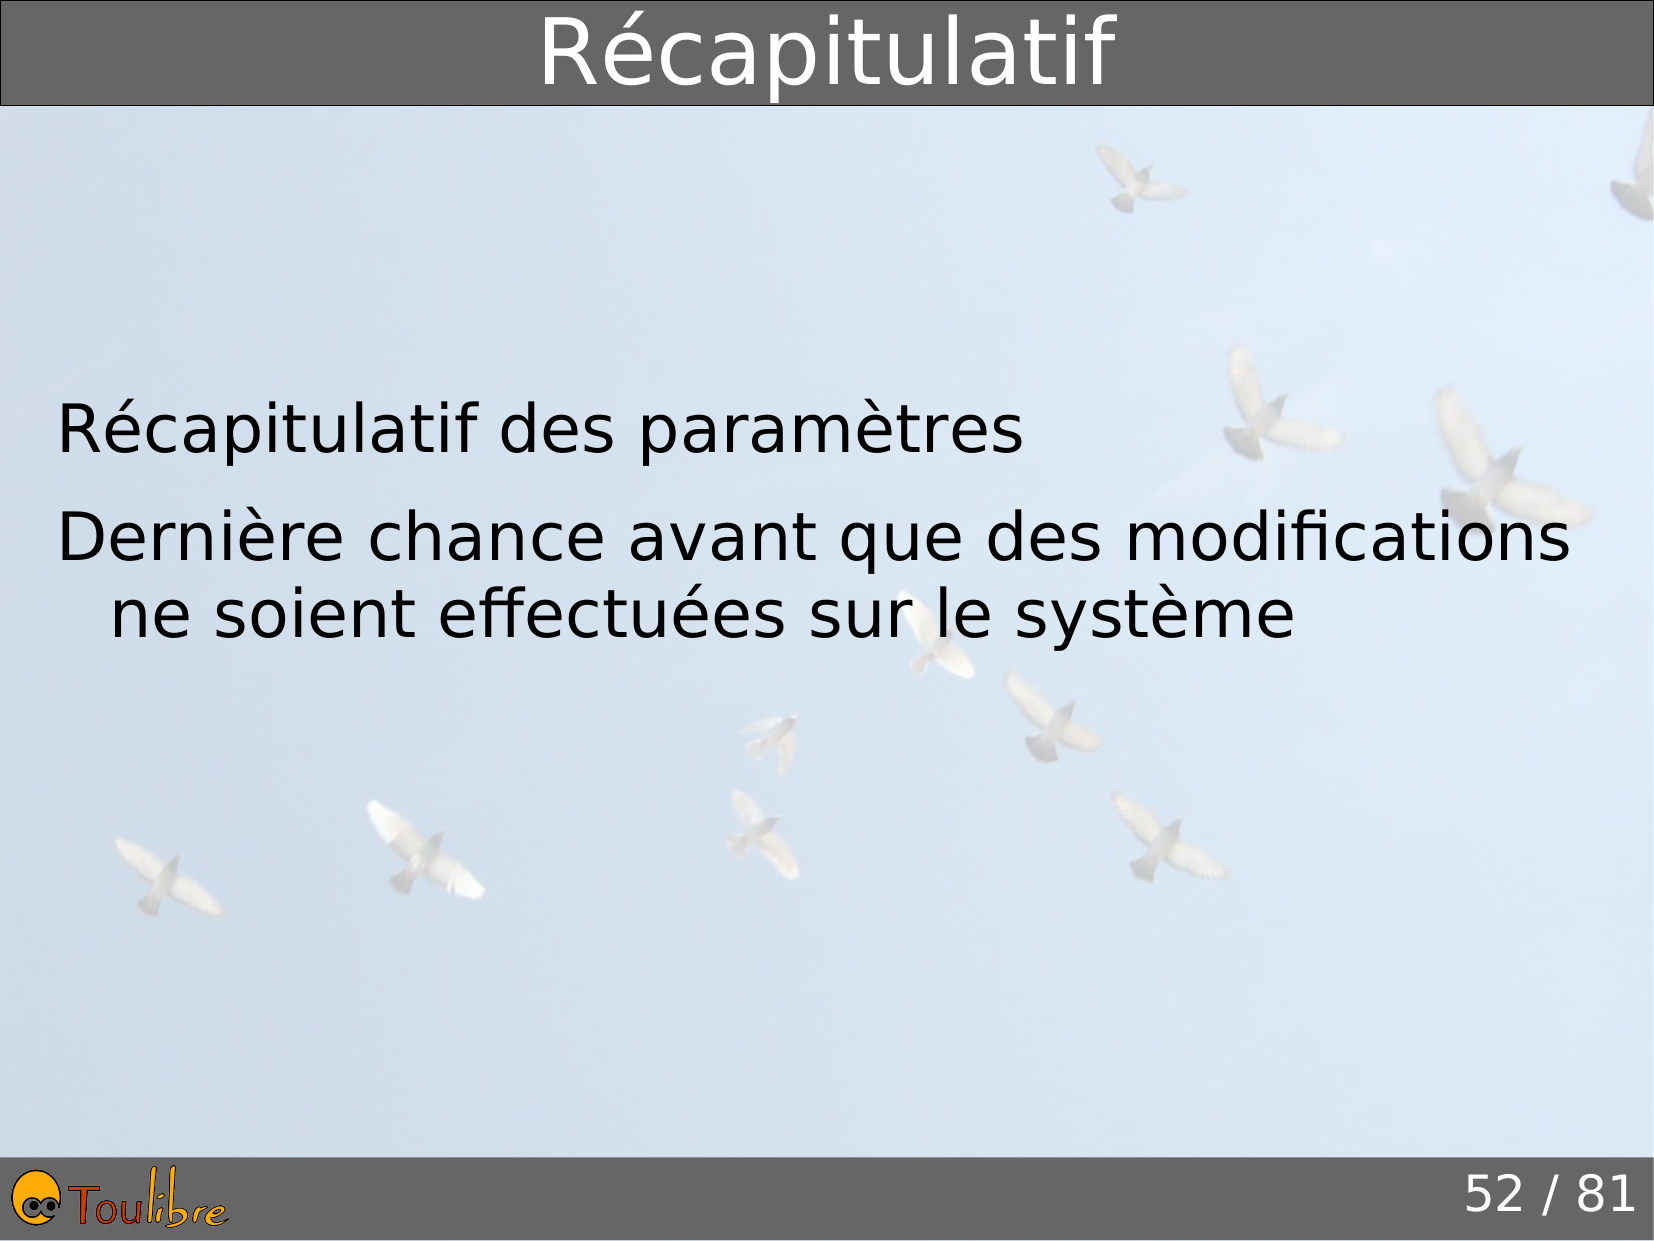

# Récapitulatif
Récapitulatif des paramètres
Dernière chance avant que des modifications ne soient effectuées sur le système